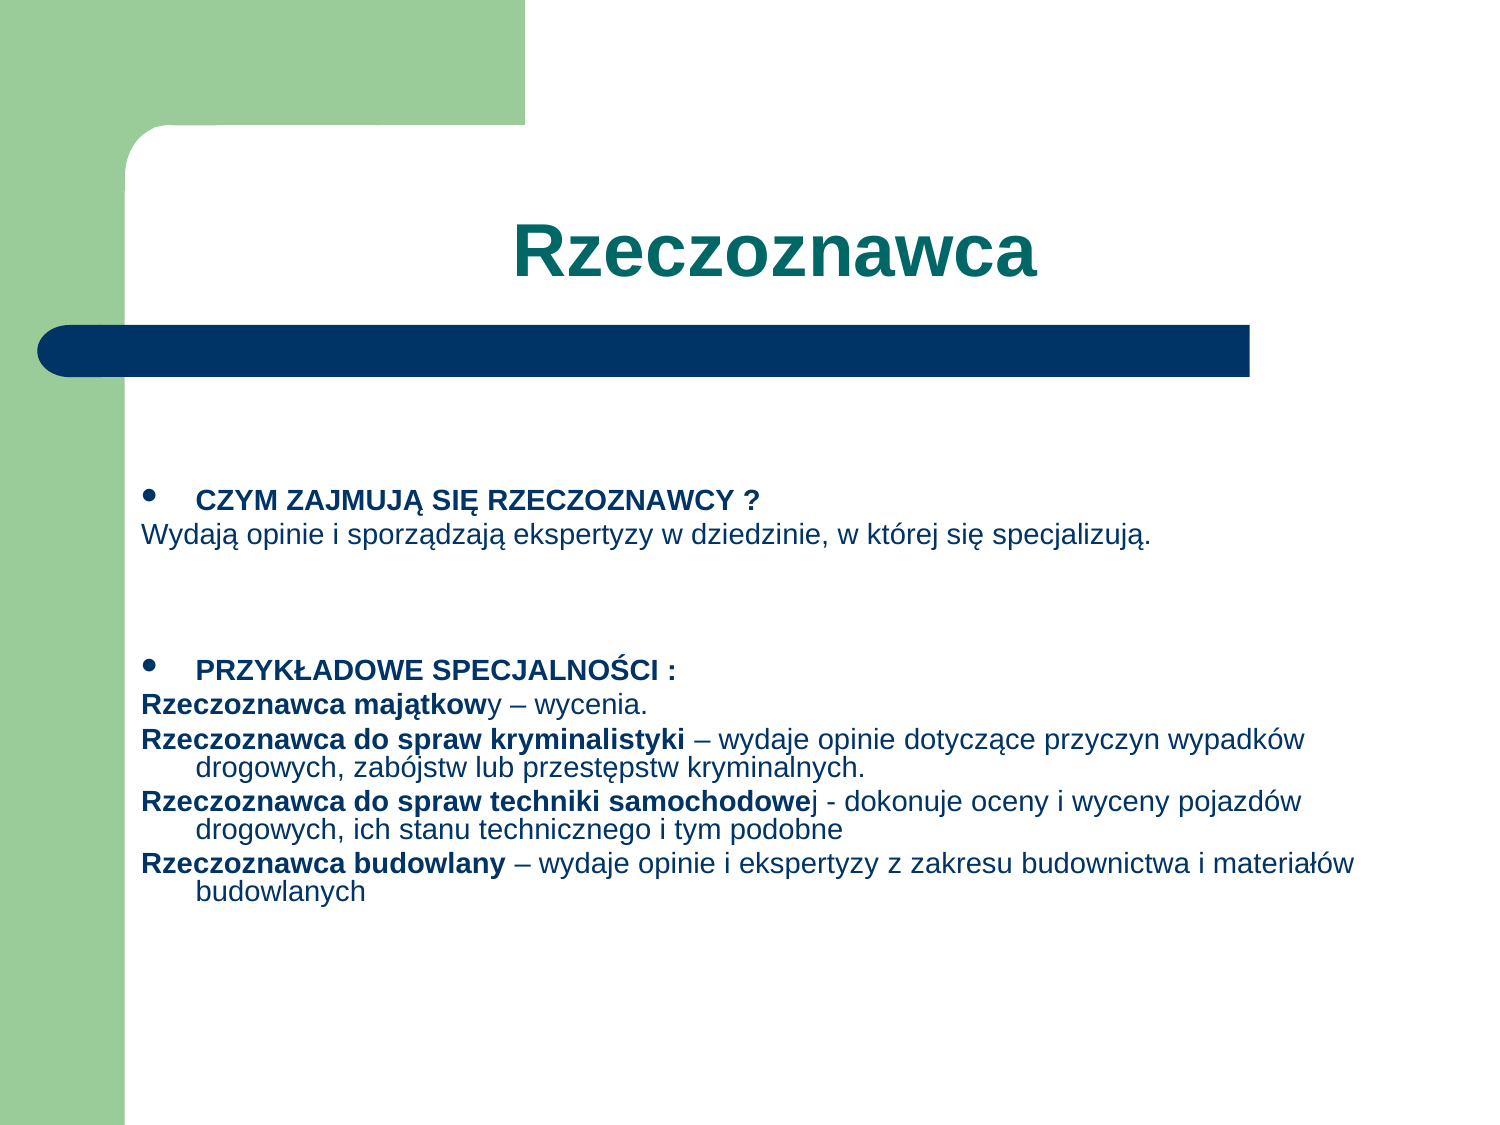

Rzeczoznawca
# CZYM ZAJMUJĄ SIĘ RZECZOZNAWCY ?
Wydają opinie i sporządzają ekspertyzy w dziedzinie, w której się specjalizują.
PRZYKŁADOWE SPECJALNOŚCI :
Rzeczoznawca majątkowy – wycenia.
Rzeczoznawca do spraw kryminalistyki – wydaje opinie dotyczące przyczyn wypadków drogowych, zabójstw lub przestępstw kryminalnych.
Rzeczoznawca do spraw techniki samochodowej - dokonuje oceny i wyceny pojazdów drogowych, ich stanu technicznego i tym podobne
Rzeczoznawca budowlany – wydaje opinie i ekspertyzy z zakresu budownictwa i materiałów budowlanych